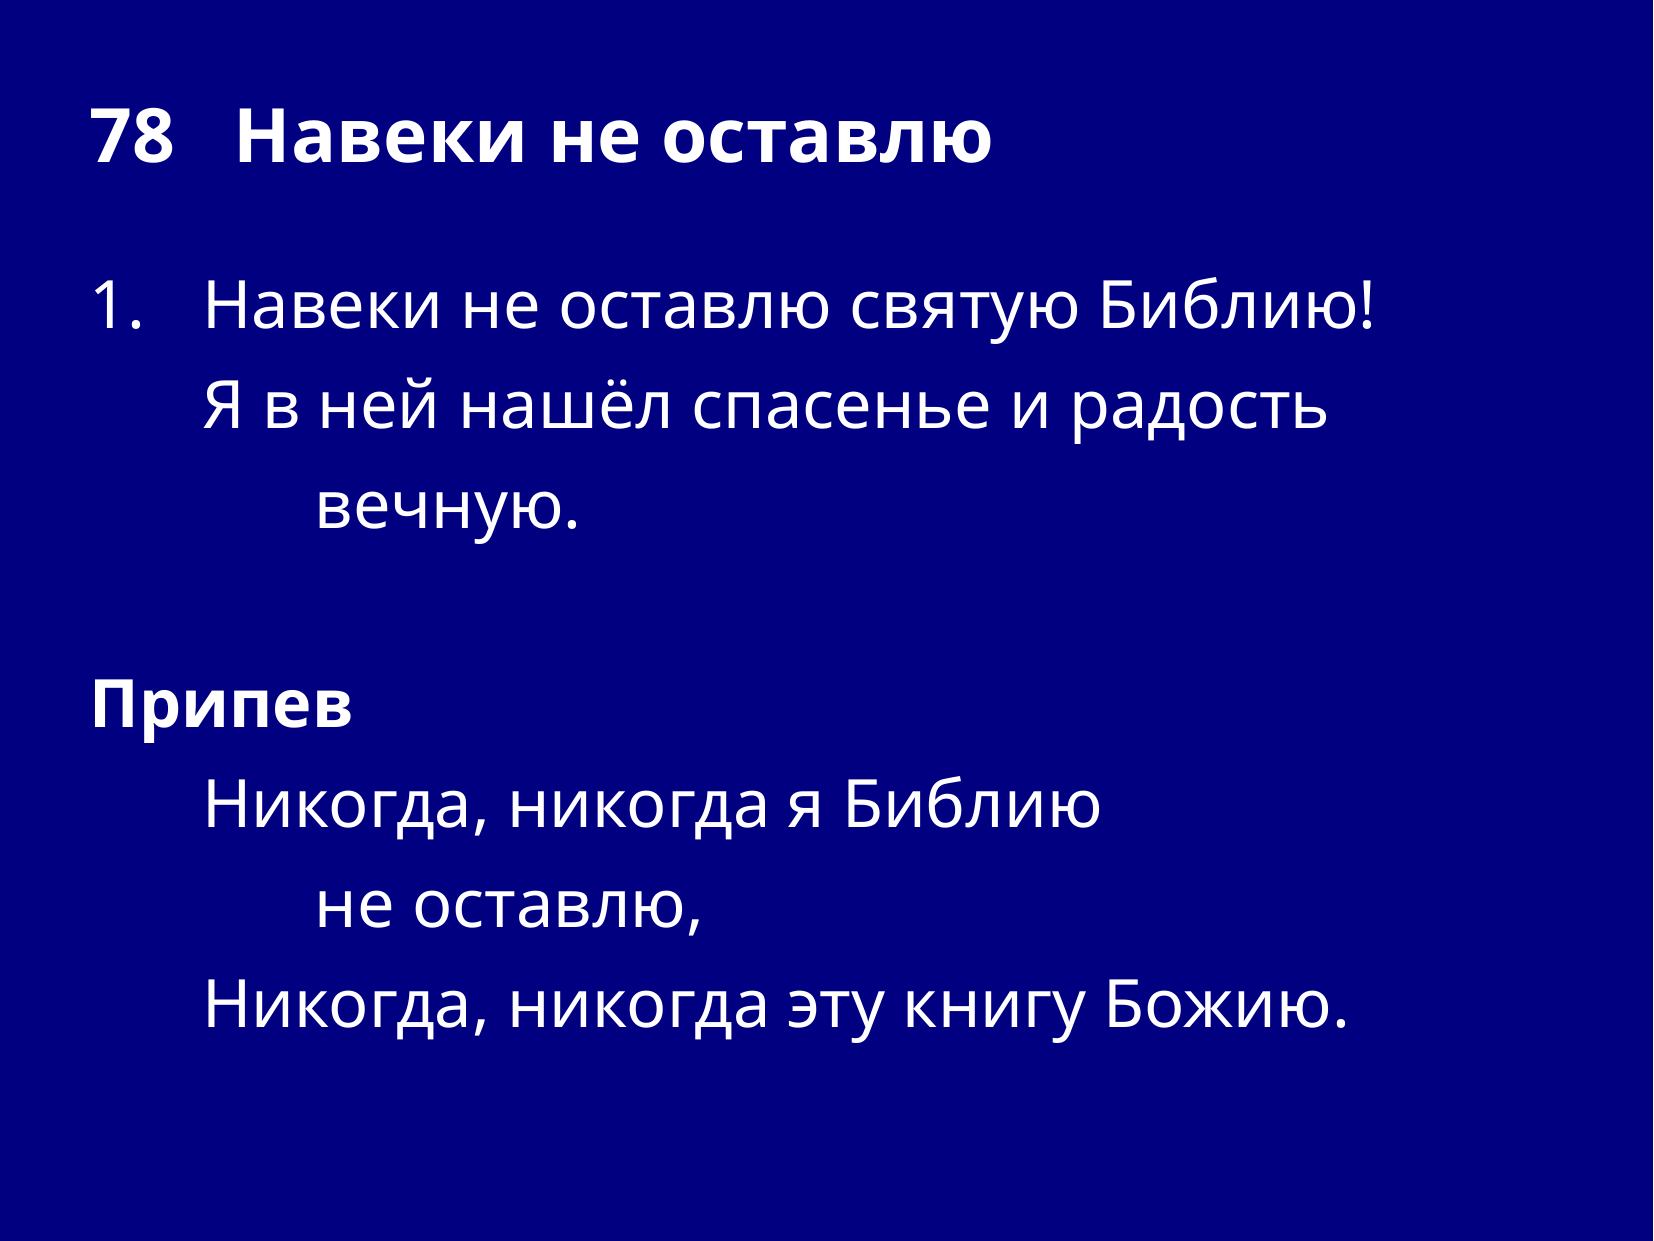

78 Навеки не оставлю
1.	Навеки не оставлю святую Библию!
	Я в ней нашёл спасенье и радость
		вечную.
Припев
	Никогда, никогда я Библию
		не оставлю,
	Никогда, никогда эту книгу Божию.